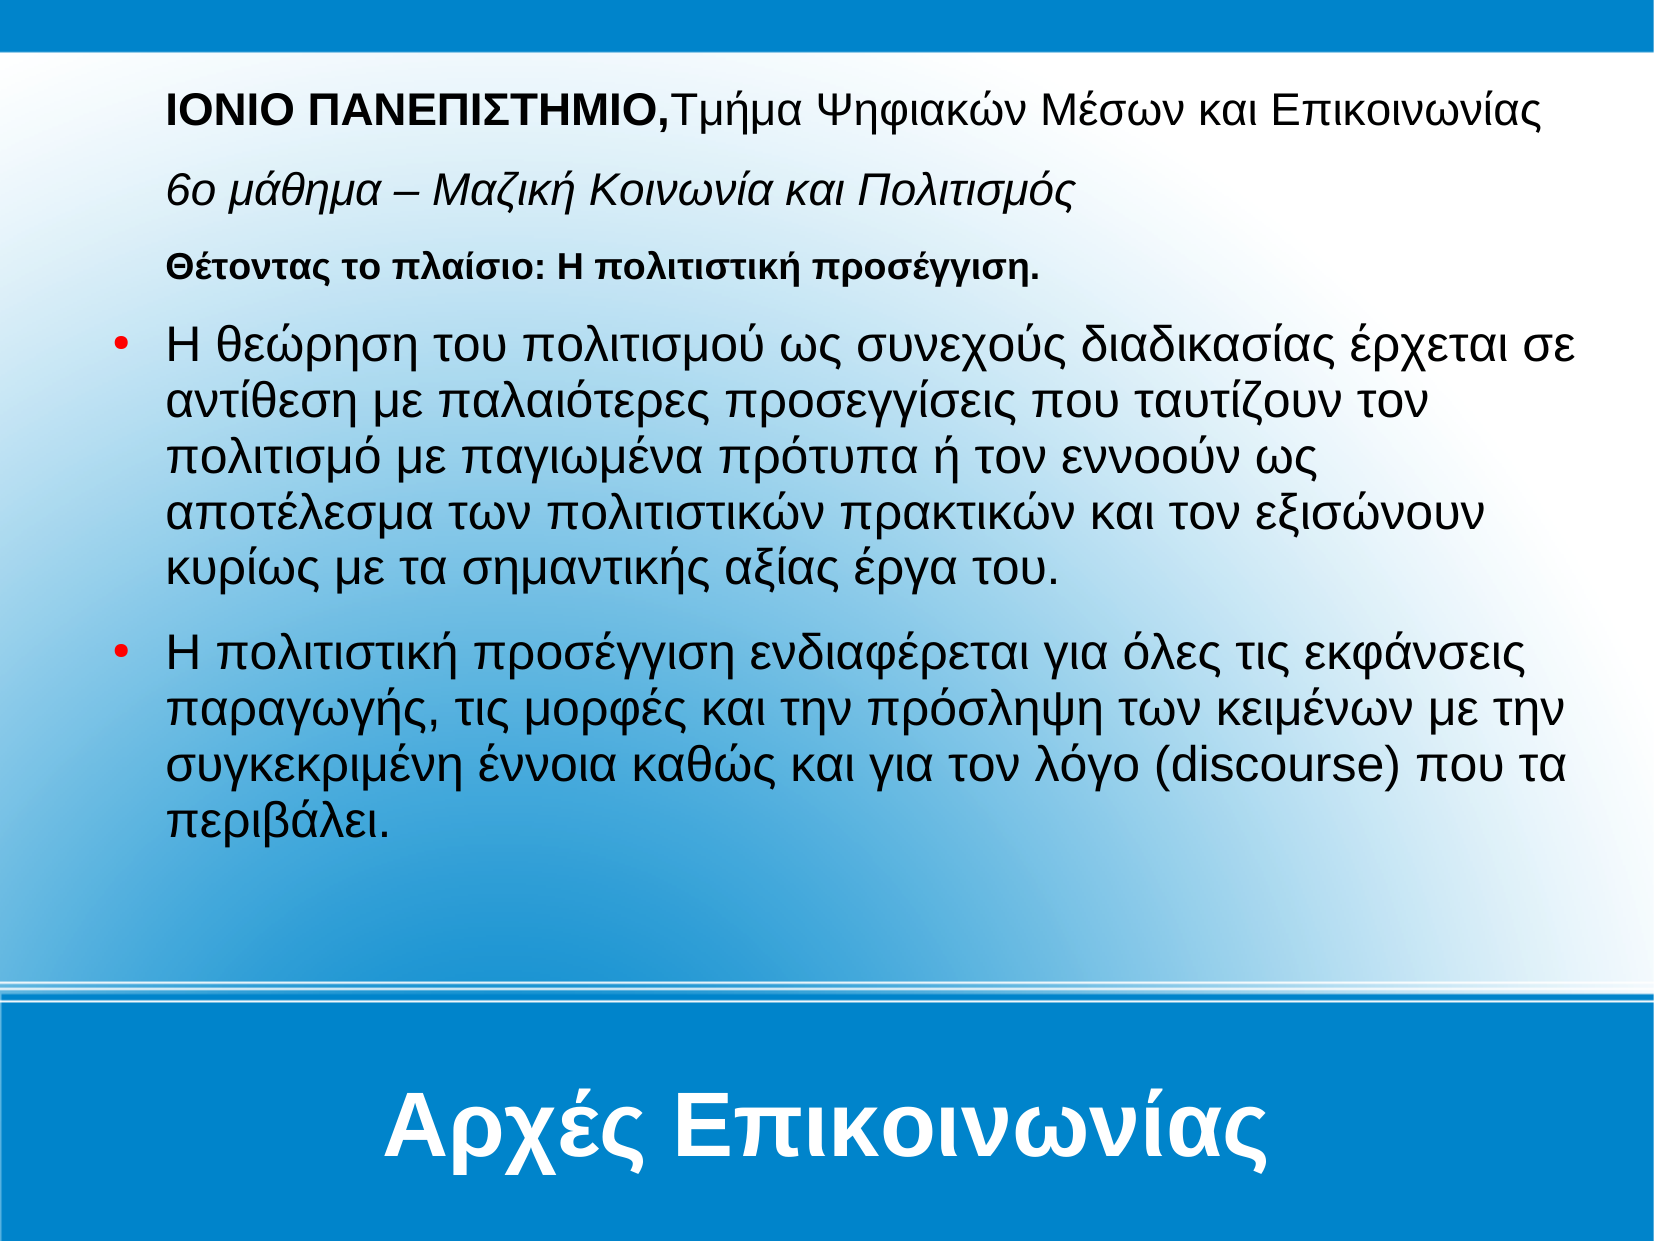

ΙΟΝΙΟ ΠΑΝΕΠΙΣΤΗΜΙΟ,Τμήμα Ψηφιακών Μέσων και Επικοινωνίας
6ο μάθημα – Μαζική Κοινωνία και Πολιτισμός
Θέτοντας το πλαίσιο: Η πολιτιστική προσέγγιση.
Η θεώρηση του πολιτισμού ως συνεχούς διαδικασίας έρχεται σε αντίθεση με παλαιότερες προσεγγίσεις που ταυτίζουν τον πολιτισμό με παγιωμένα πρότυπα ή τον εννοούν ως αποτέλεσμα των πολιτιστικών πρακτικών και τον εξισώνουν κυρίως με τα σημαντικής αξίας έργα του.
Η πολιτιστική προσέγγιση ενδιαφέρεται για όλες τις εκφάνσεις παραγωγής, τις μορφές και την πρόσληψη των κειμένων με την συγκεκριμένη έννοια καθώς και για τον λόγο (discourse) που τα περιβάλει.
# Αρχές Επικοινωνίας